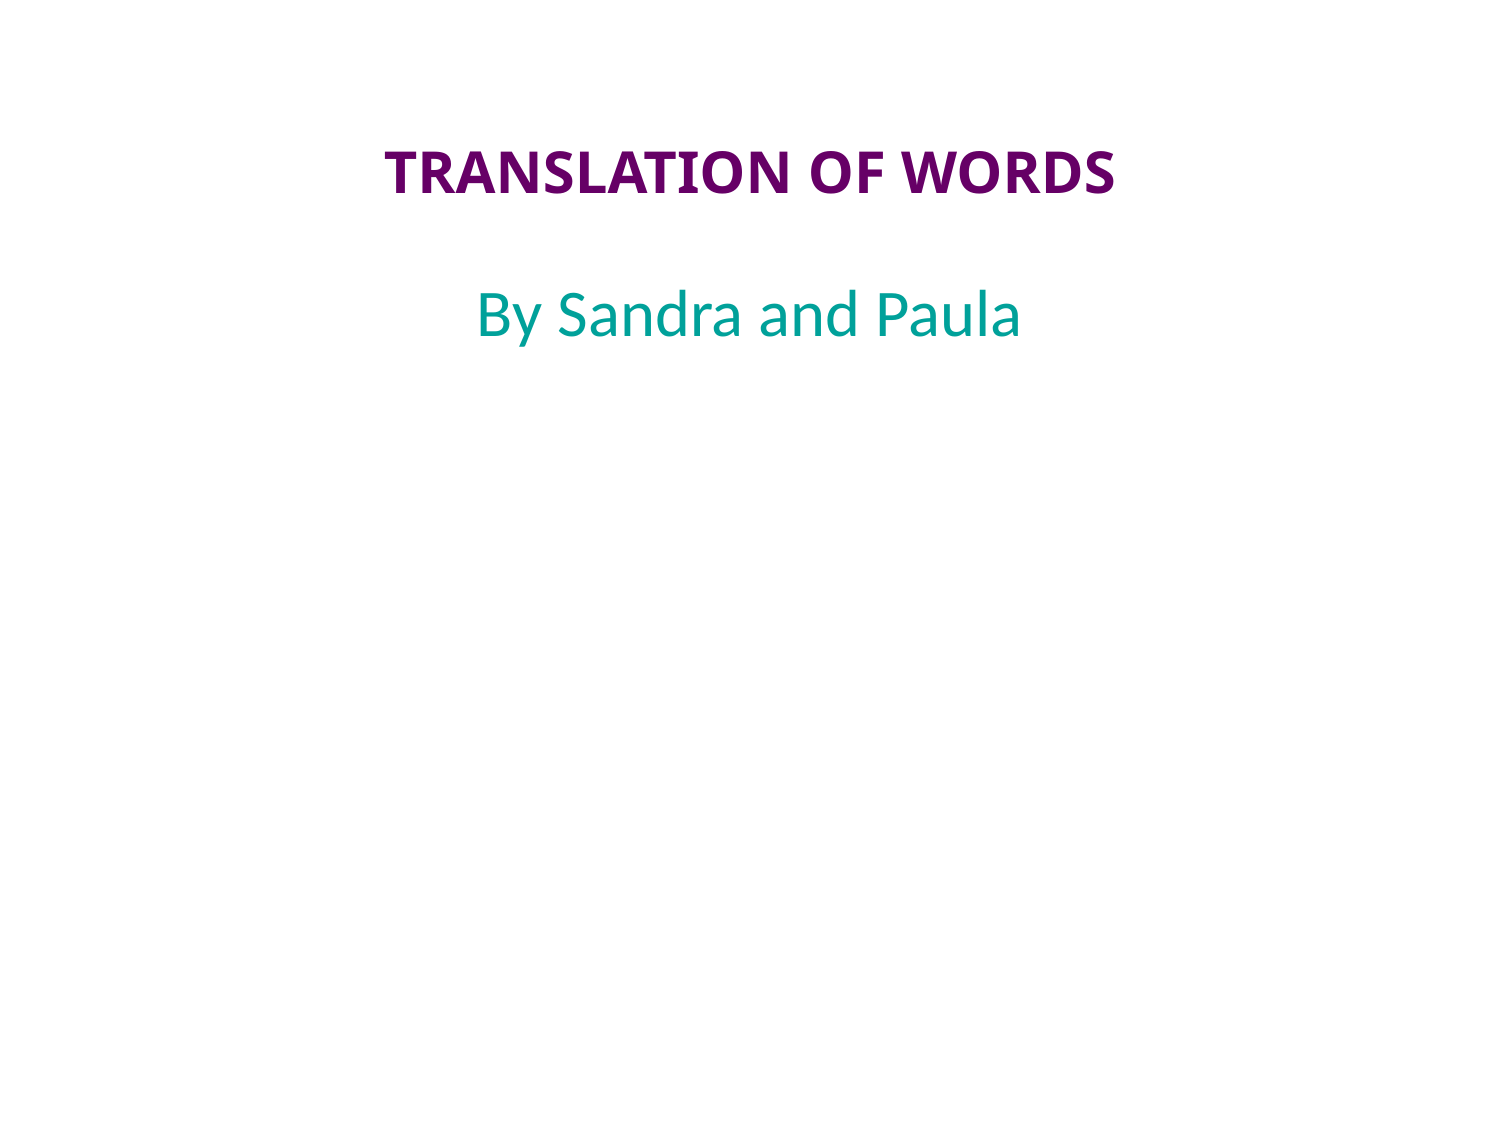

# Translation of words
By Sandra and Paula